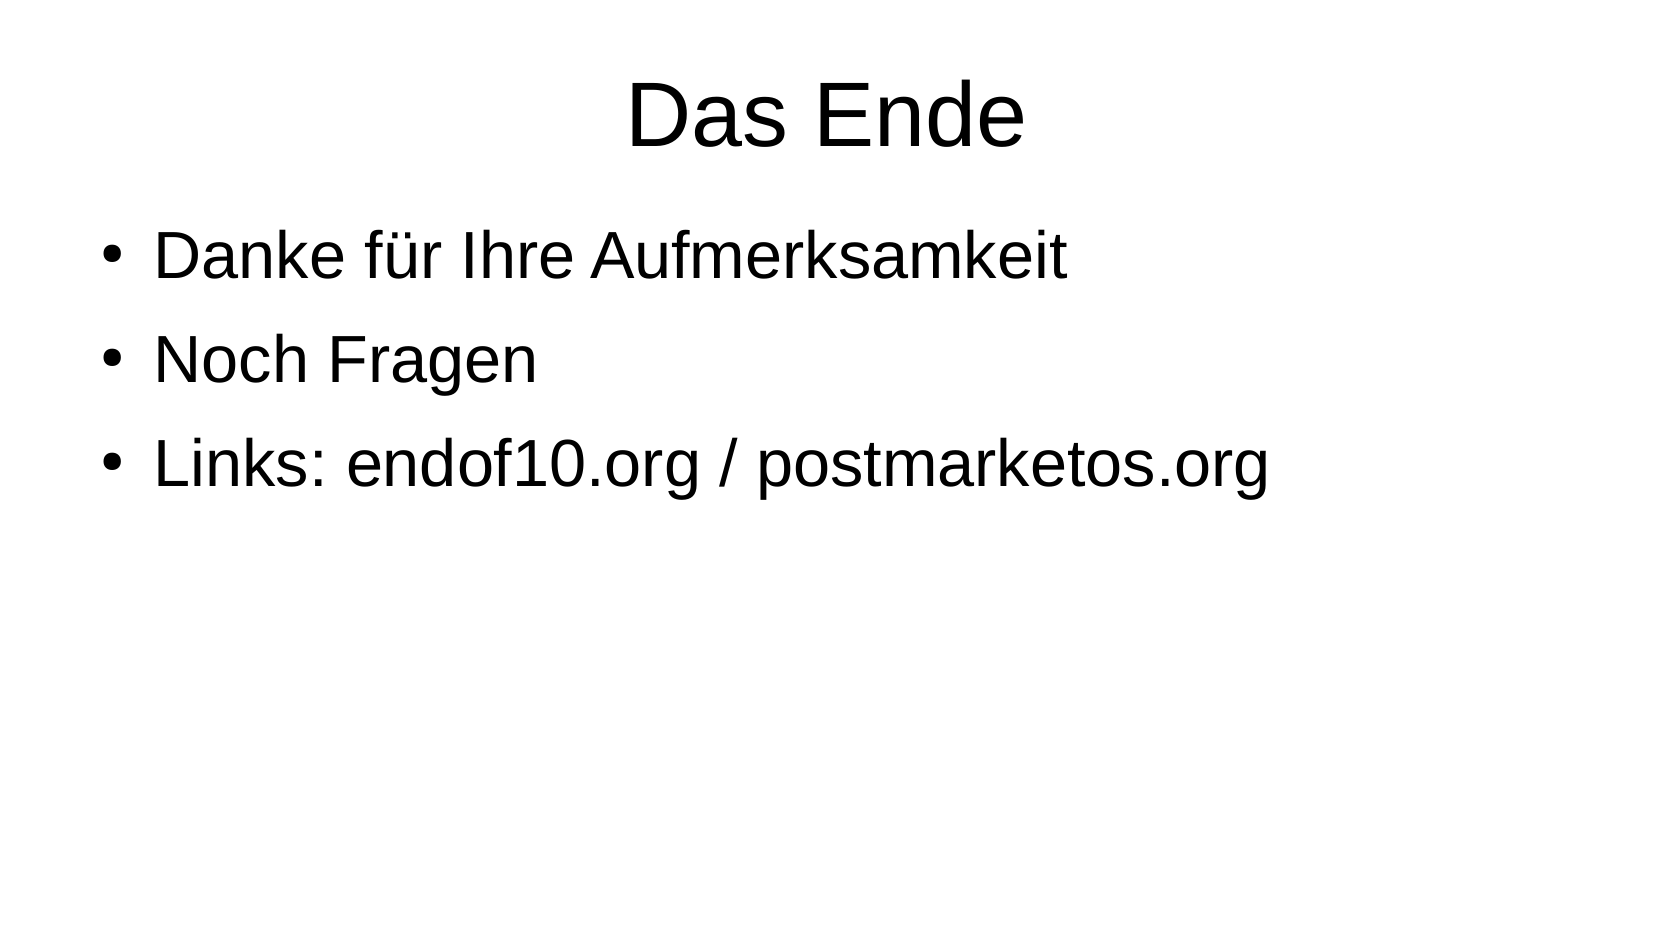

# Das Ende
Danke für Ihre Aufmerksamkeit
Noch Fragen
Links: endof10.org / postmarketos.org